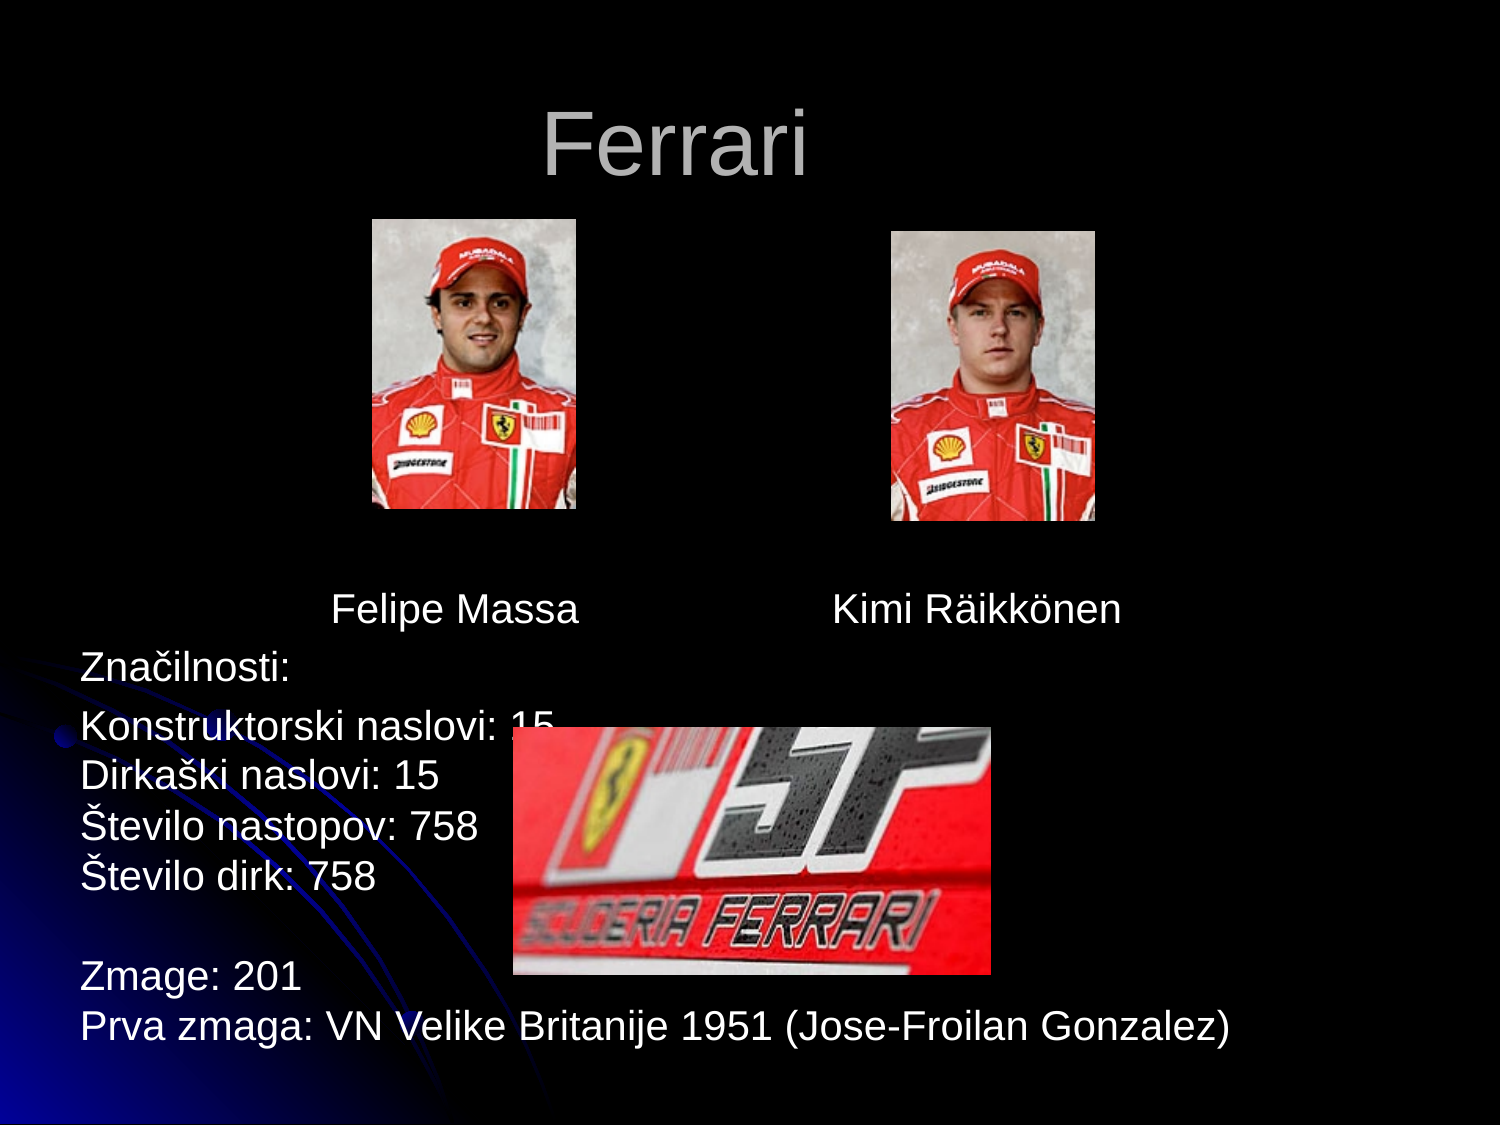

# Ferrari
Felipe Massa Kimi Räikkönen
Značilnosti:
Konstruktorski naslovi: 15
Dirkaški naslovi: 15
Število nastopov: 758
Število dirk: 758
Zmage: 201
Prva zmaga: VN Velike Britanije 1951 (Jose-Froilan Gonzalez)